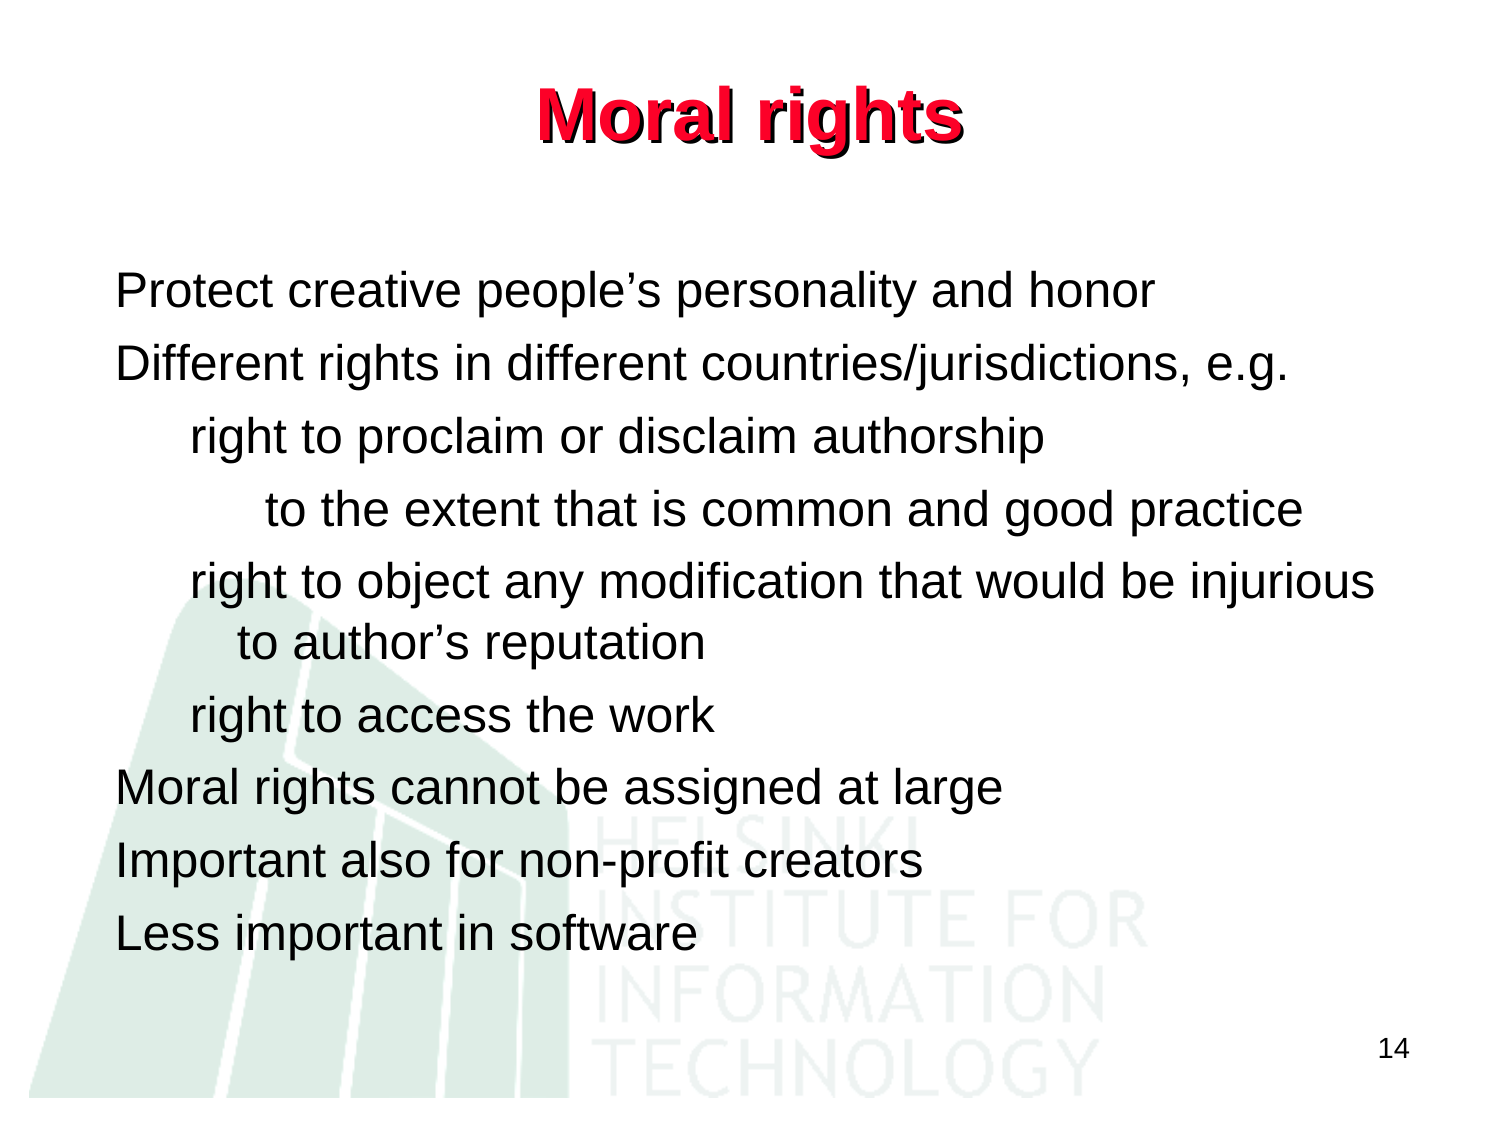

# Moral rights
Protect creative people’s personality and honor
Different rights in different countries/jurisdictions, e.g.
right to proclaim or disclaim authorship
to the extent that is common and good practice
right to object any modification that would be injurious to author’s reputation
right to access the work
Moral rights cannot be assigned at large
Important also for non-profit creators
Less important in software
14